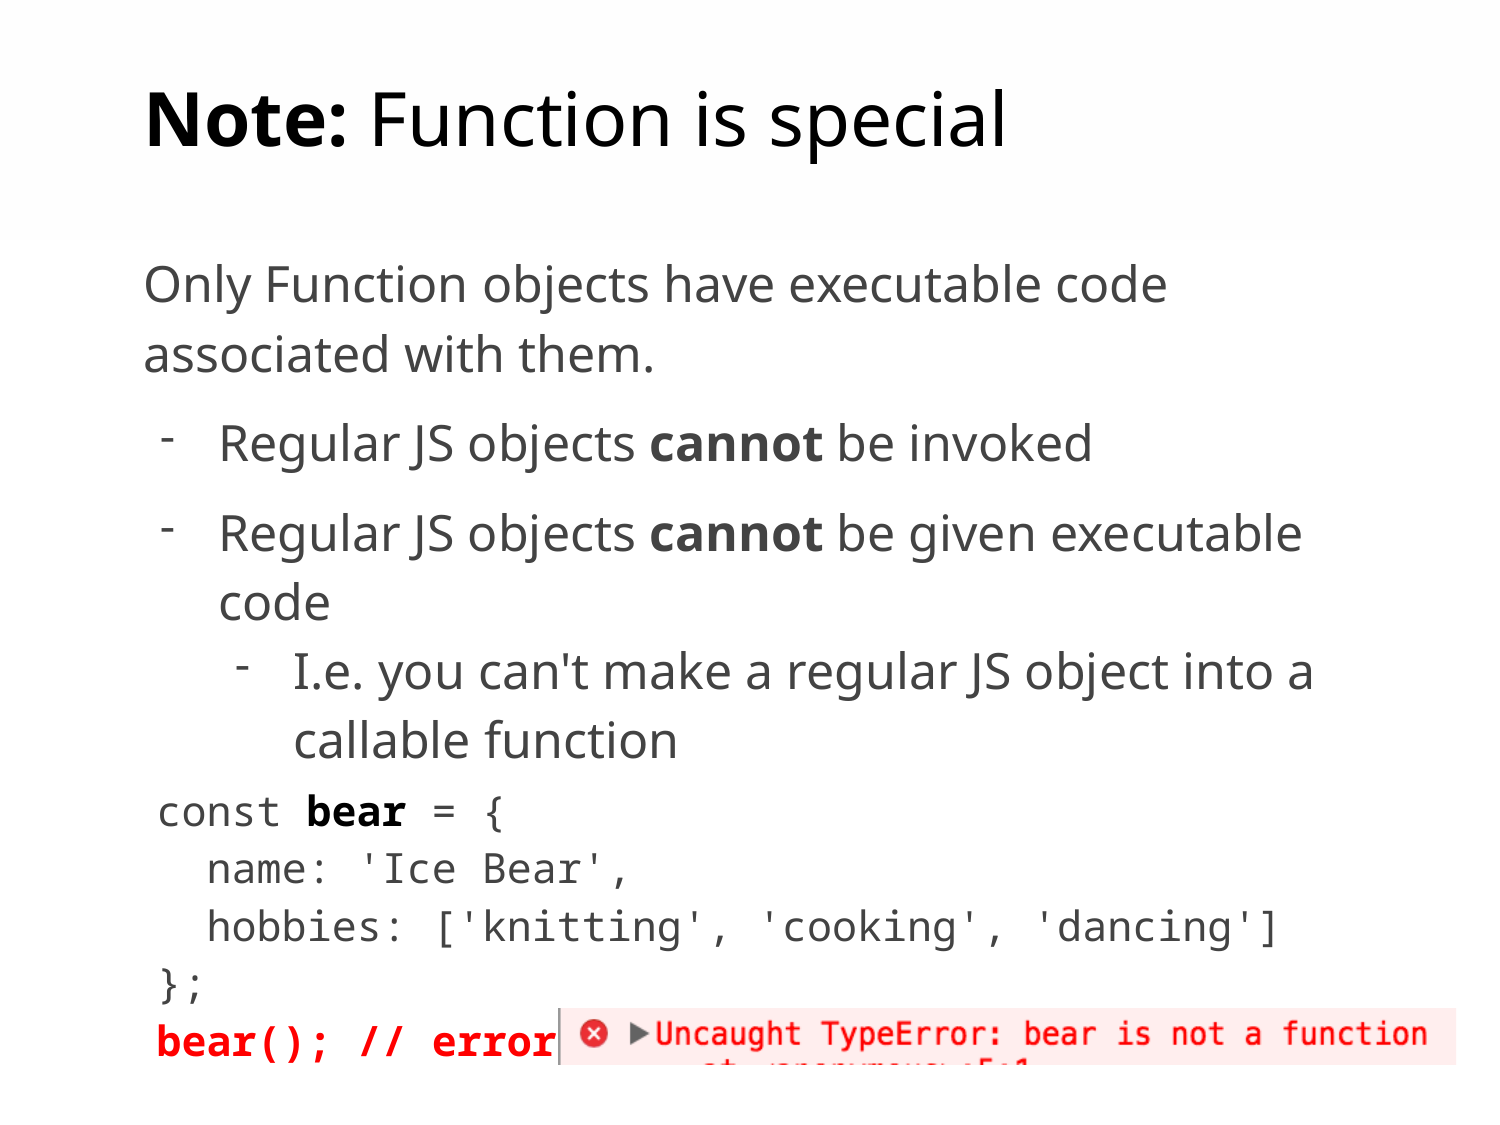

# Note: Function is special
Only Function objects have executable code associated with them.
Regular JS objects cannot be invoked
Regular JS objects cannot be given executable code
I.e. you can't make a regular JS object into a callable function
const bear = {
 name: 'Ice Bear',
 hobbies: ['knitting', 'cooking', 'dancing']
};
bear(); // error!